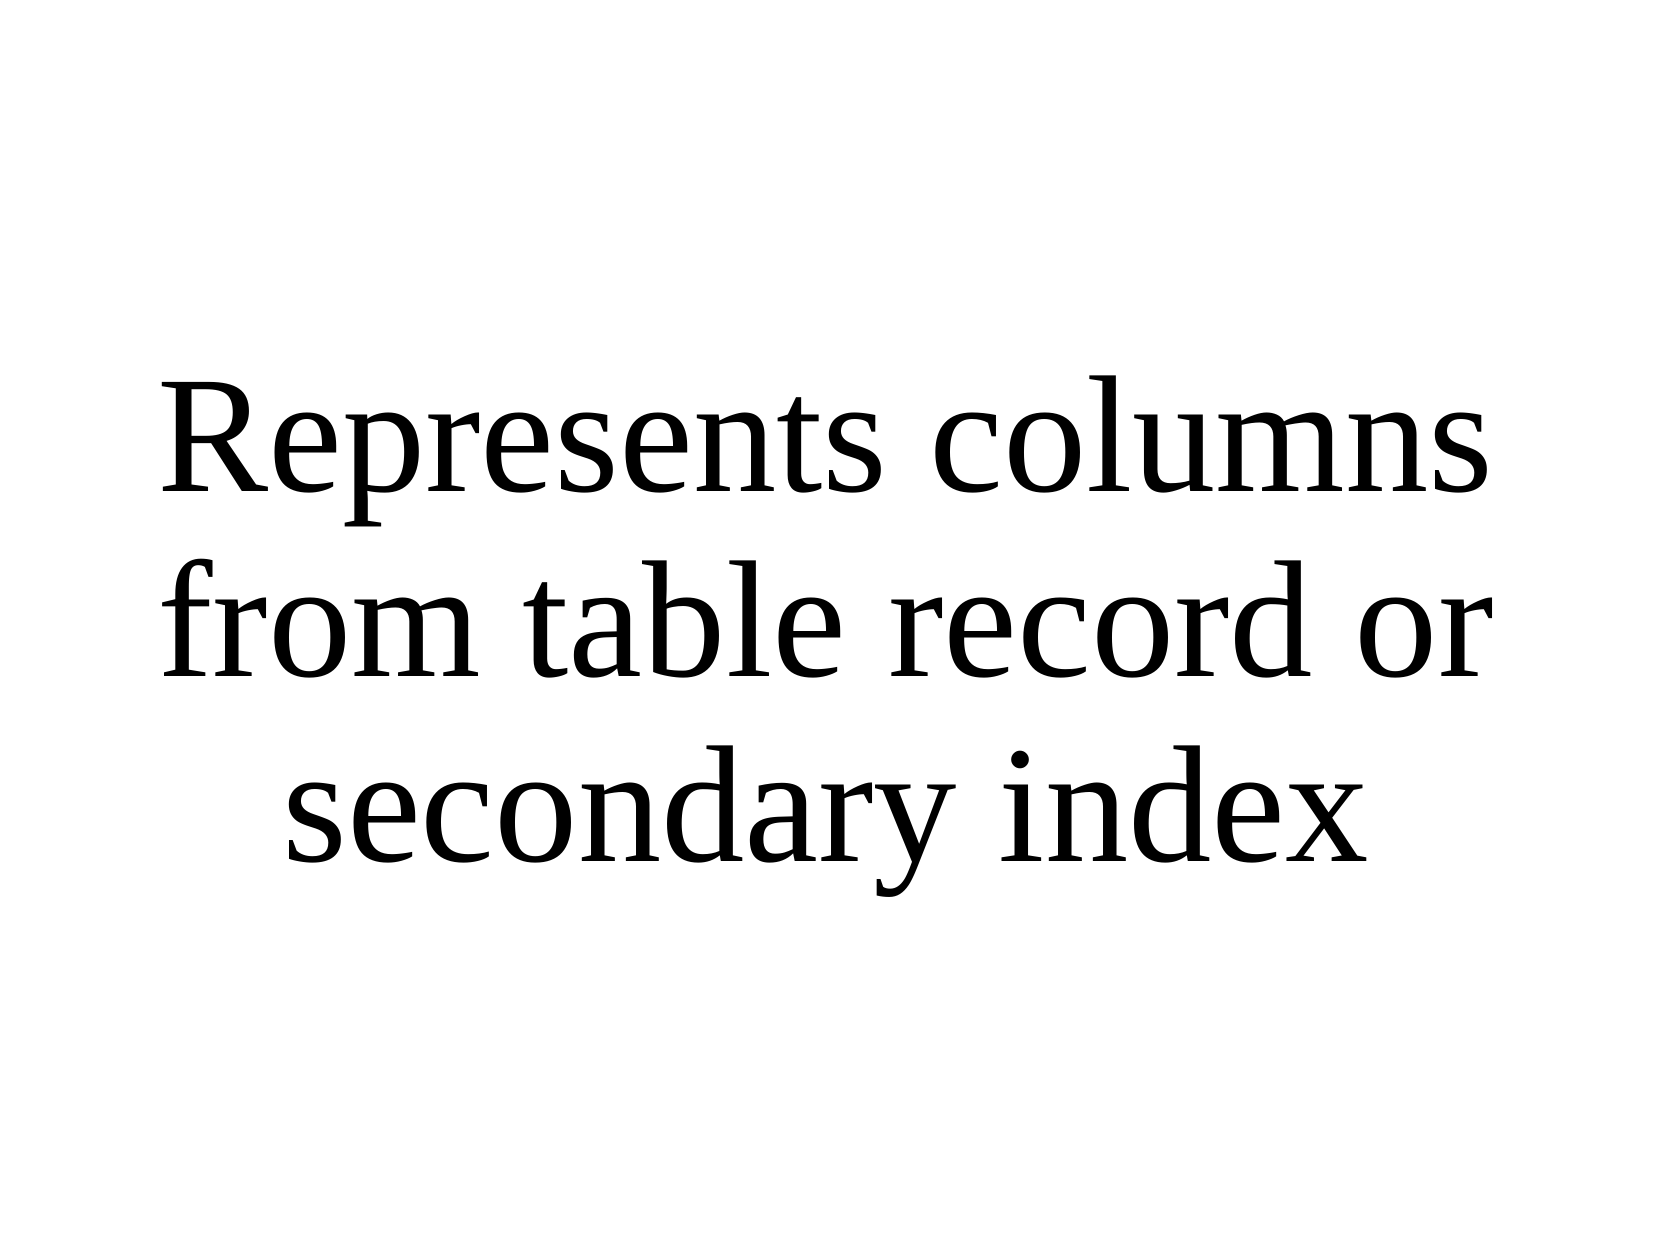

# Represents columns from table record or secondary index